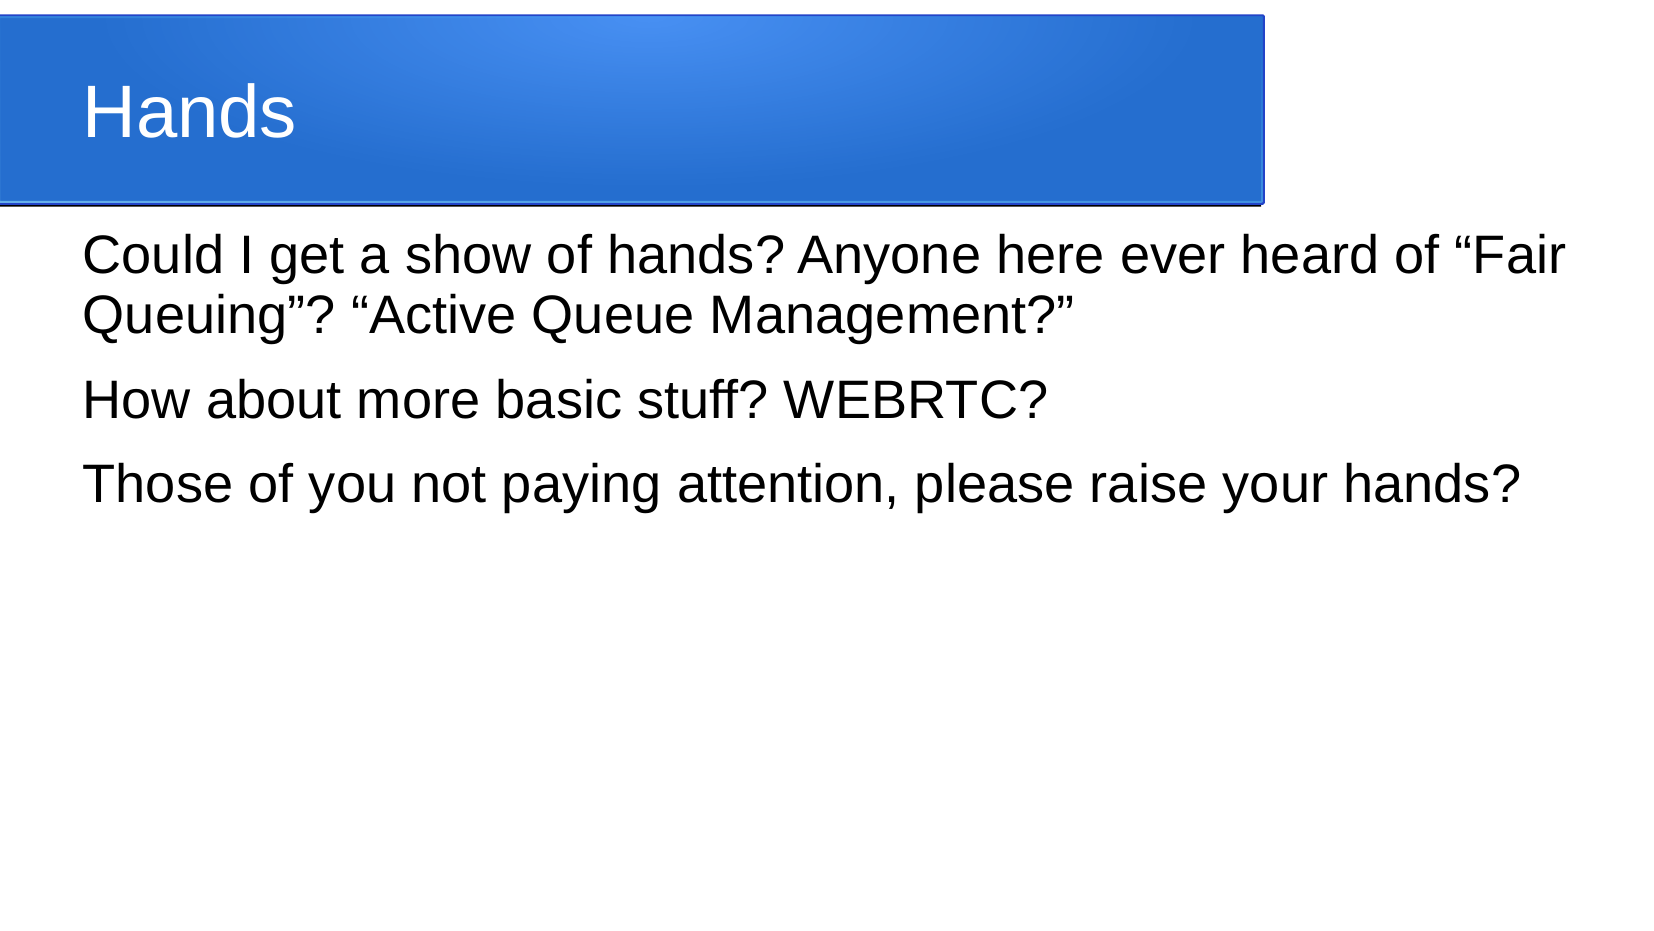

# Hands
Could I get a show of hands? Anyone here ever heard of “Fair Queuing”? “Active Queue Management?”
How about more basic stuff? WEBRTC?
Those of you not paying attention, please raise your hands?